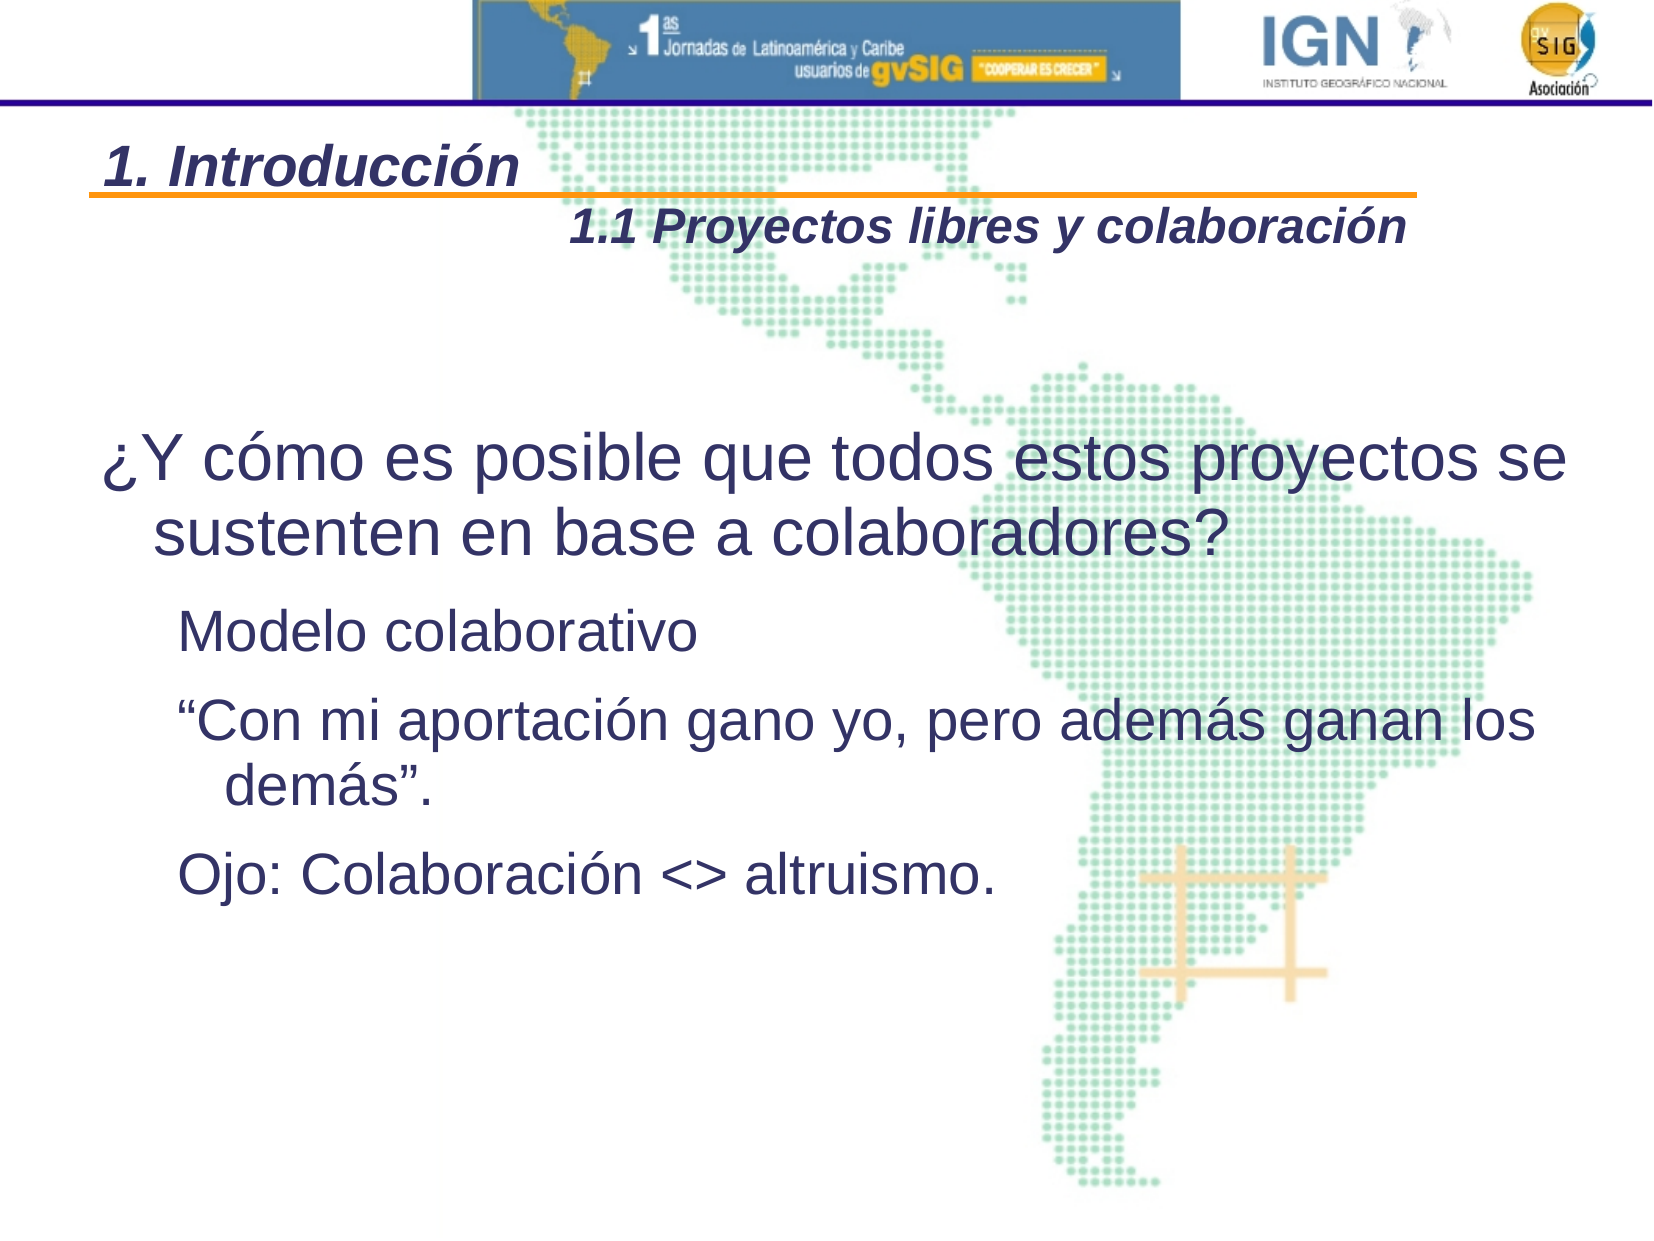

1. Introducción
1.1 Proyectos libres y colaboración
# ¿Y cómo es posible que todos estos proyectos se sustenten en base a colaboradores?
Modelo colaborativo
“Con mi aportación gano yo, pero además ganan los demás”.
Ojo: Colaboración <> altruismo.